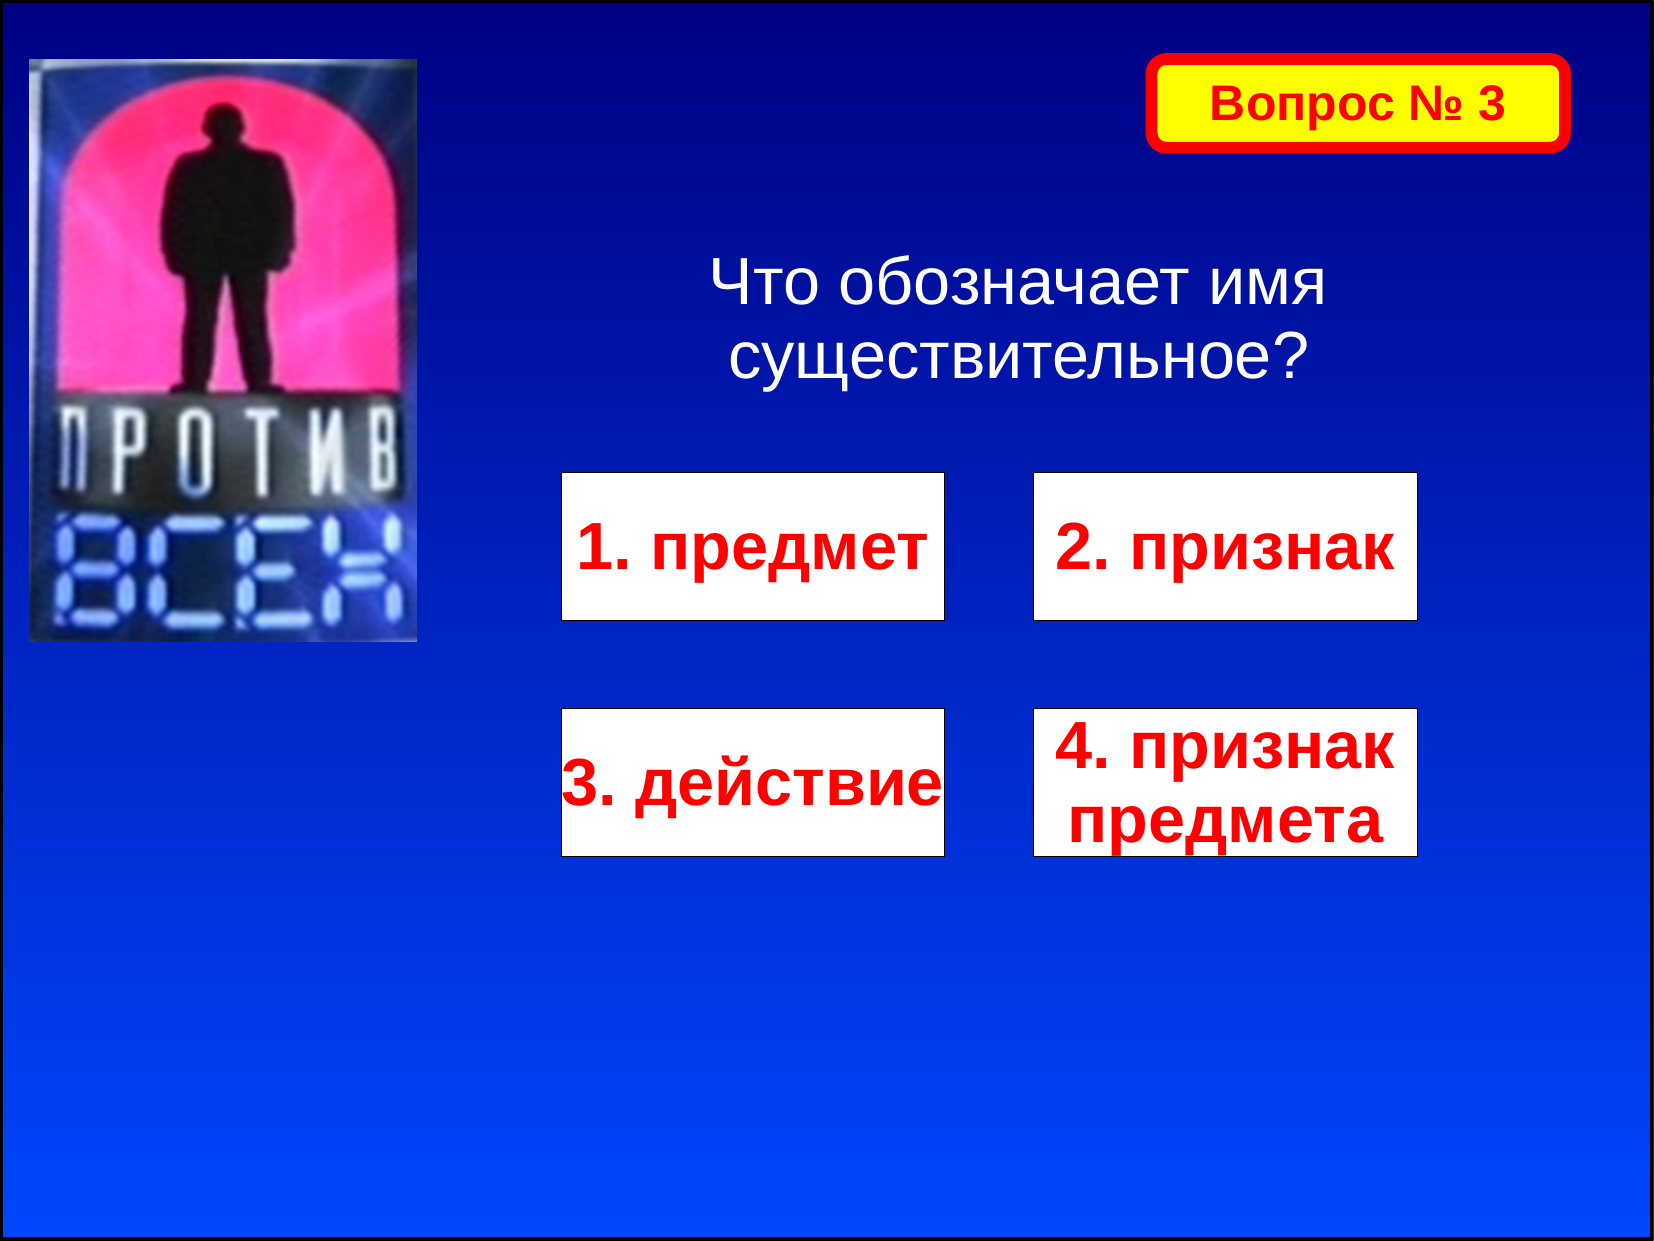

Вопрос № 3
Что обозначает имя существительное?
1. предмет
2. признак
3. действие
4. признак
предмета